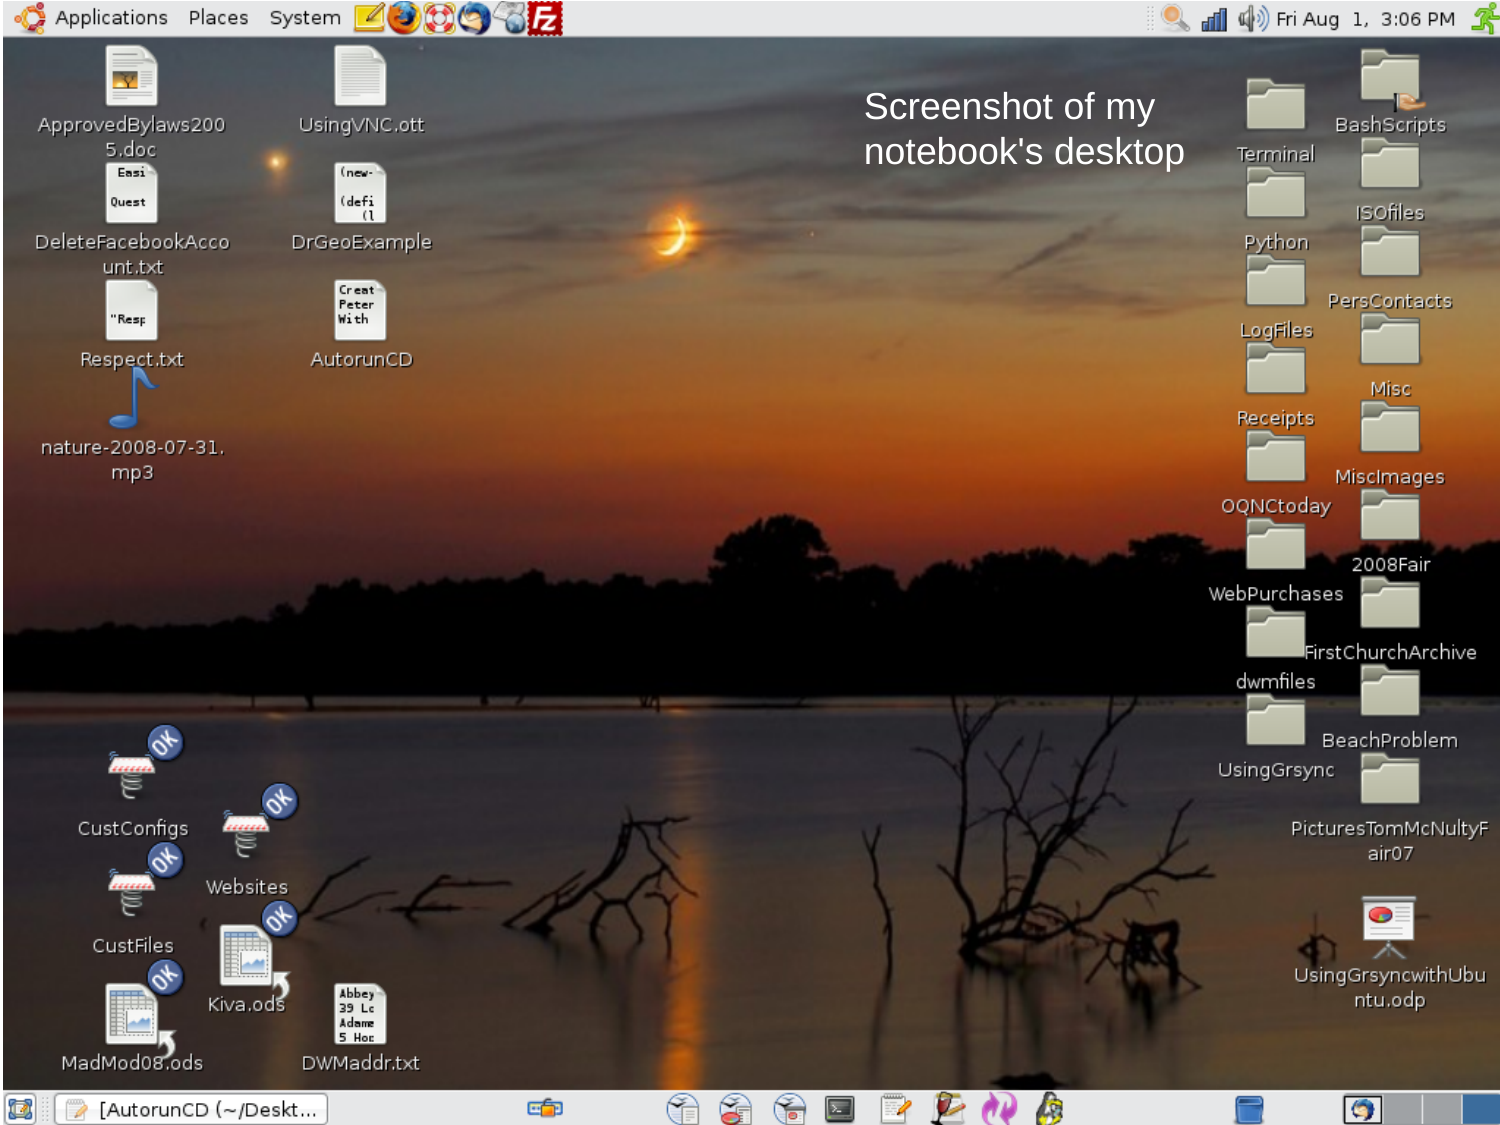

# Concluding Remarks
Screenshot of my
notebook's desktop